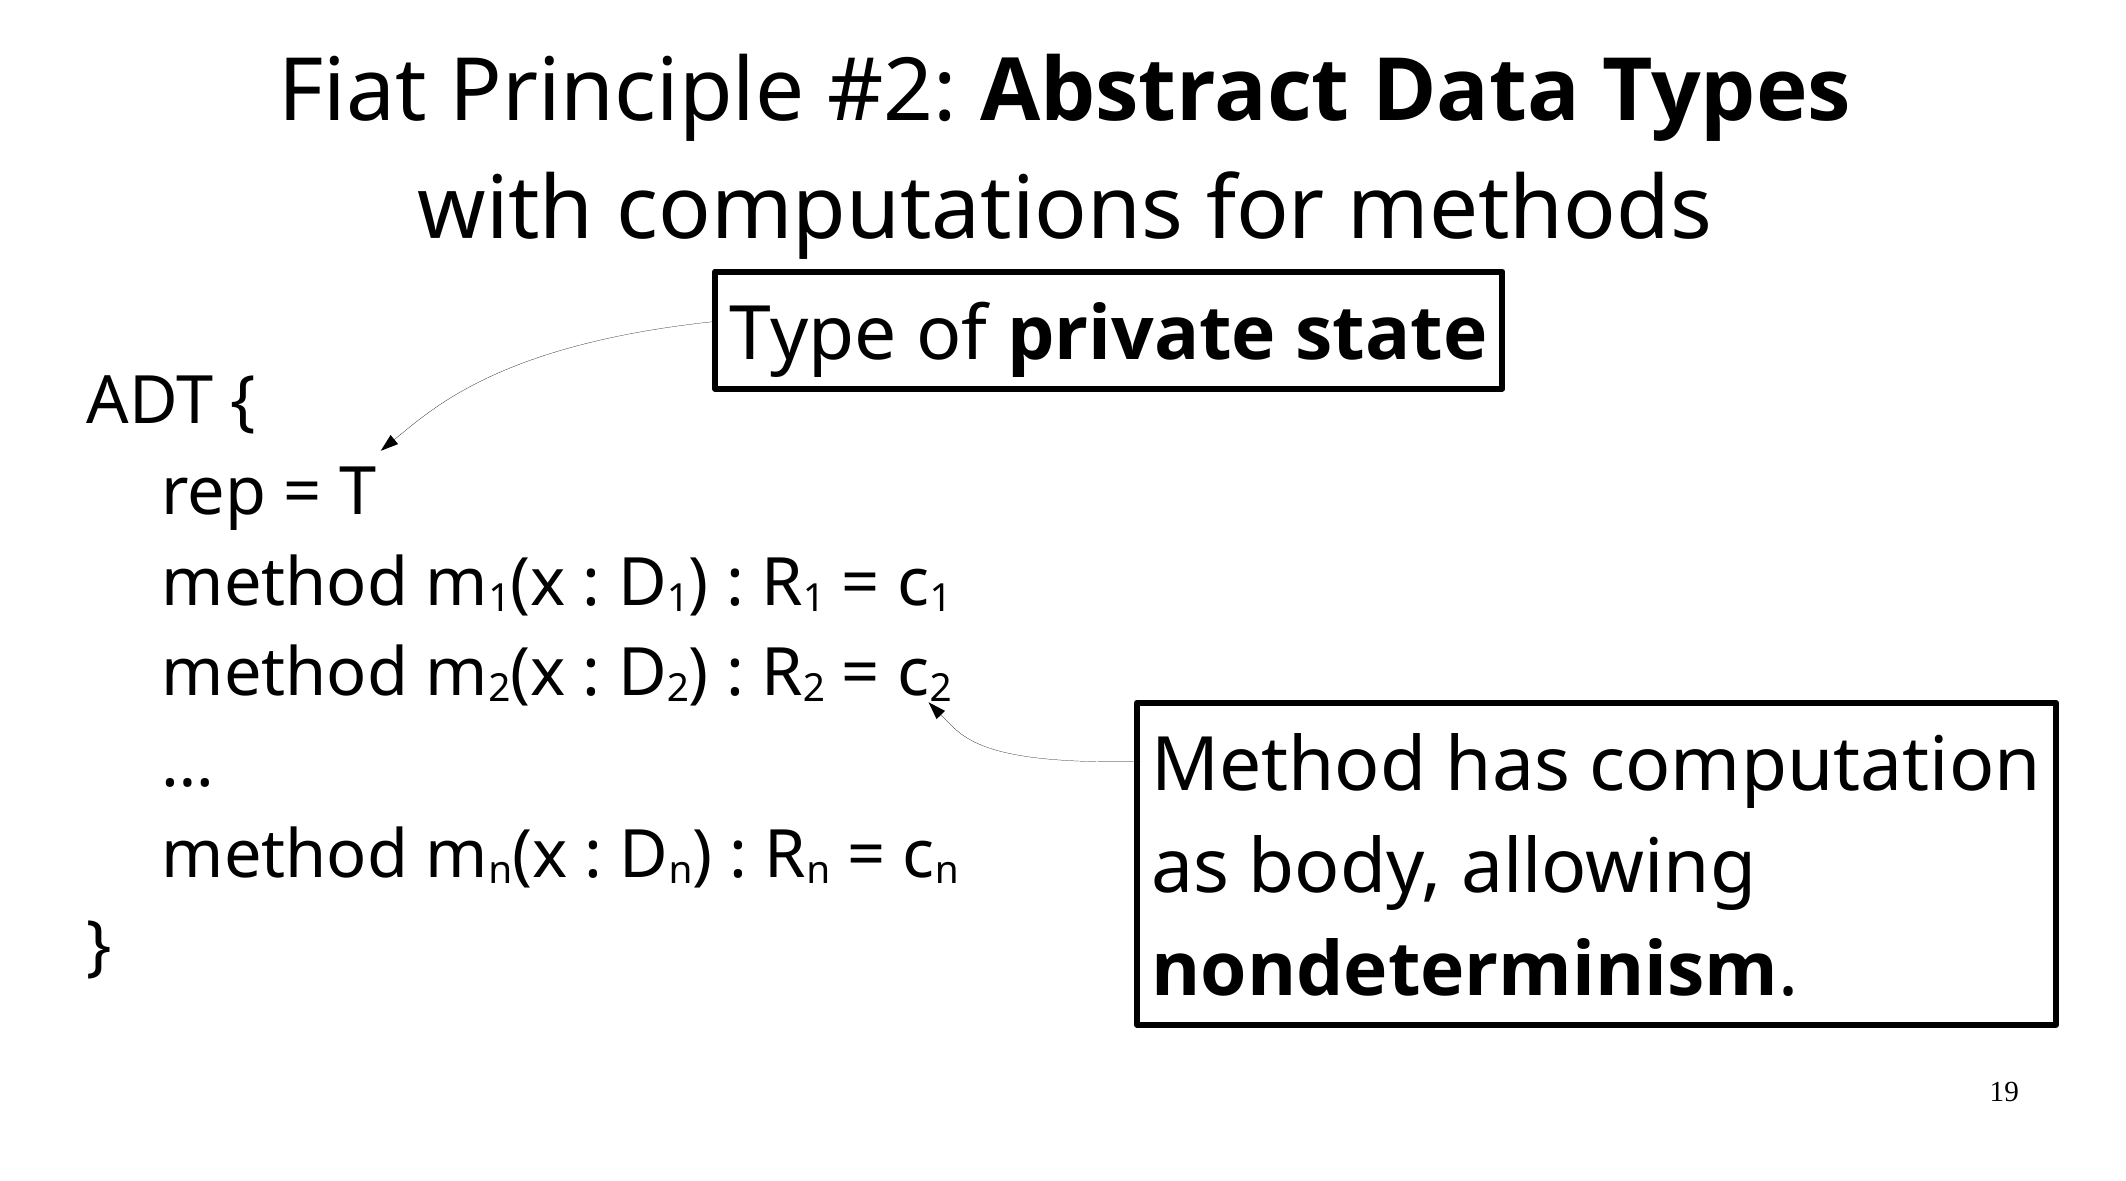

# Fiat Principle #2: Abstract Data Types with computations for methods
Type of private state
ADT {
	rep = T
	method m1(x : D1) : R1 = c1
	method m2(x : D2) : R2 = c2
	…
	method mn(x : Dn) : Rn = cn
}
Method has computation
as body, allowing
nondeterminism.
19